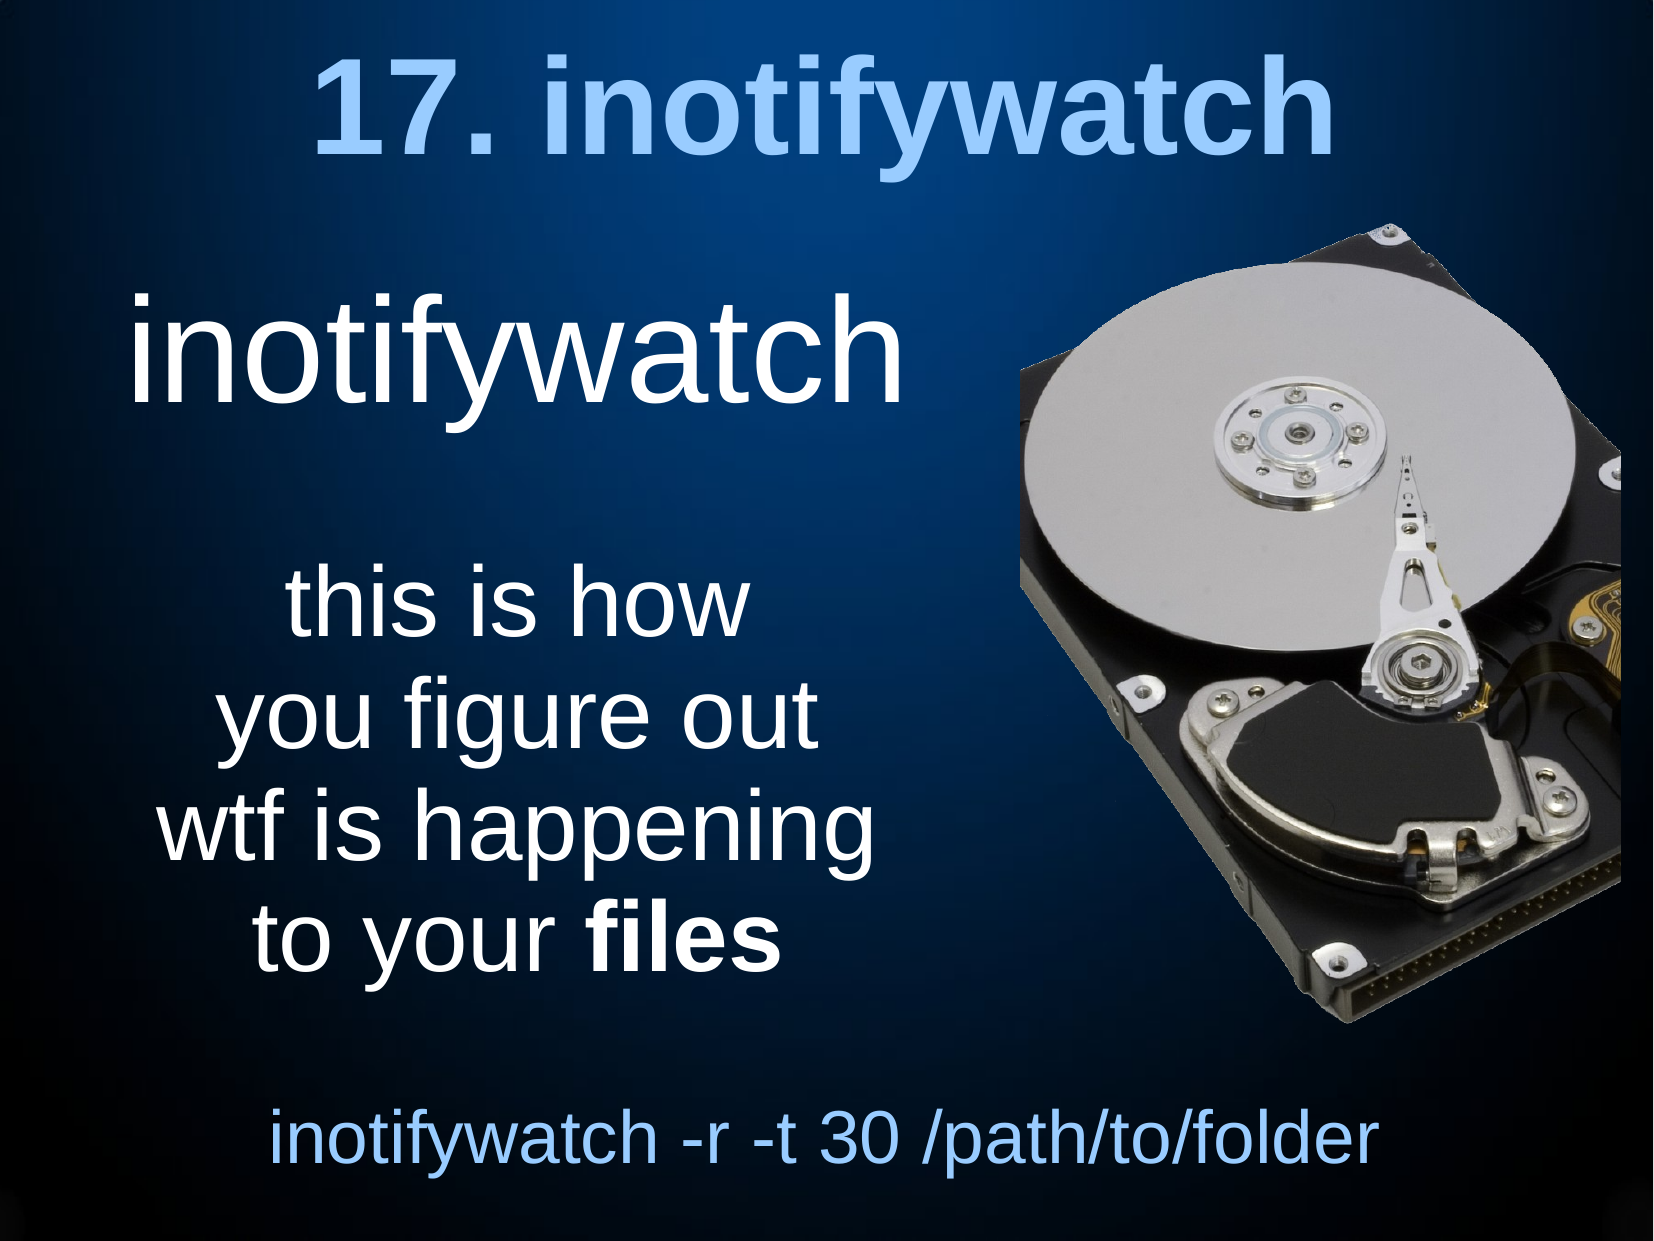

# 17. inotifywatch
inotifywatch
this is how
you figure out
wtf is happening
to your files
inotifywatch -r -t 30 /path/to/folder